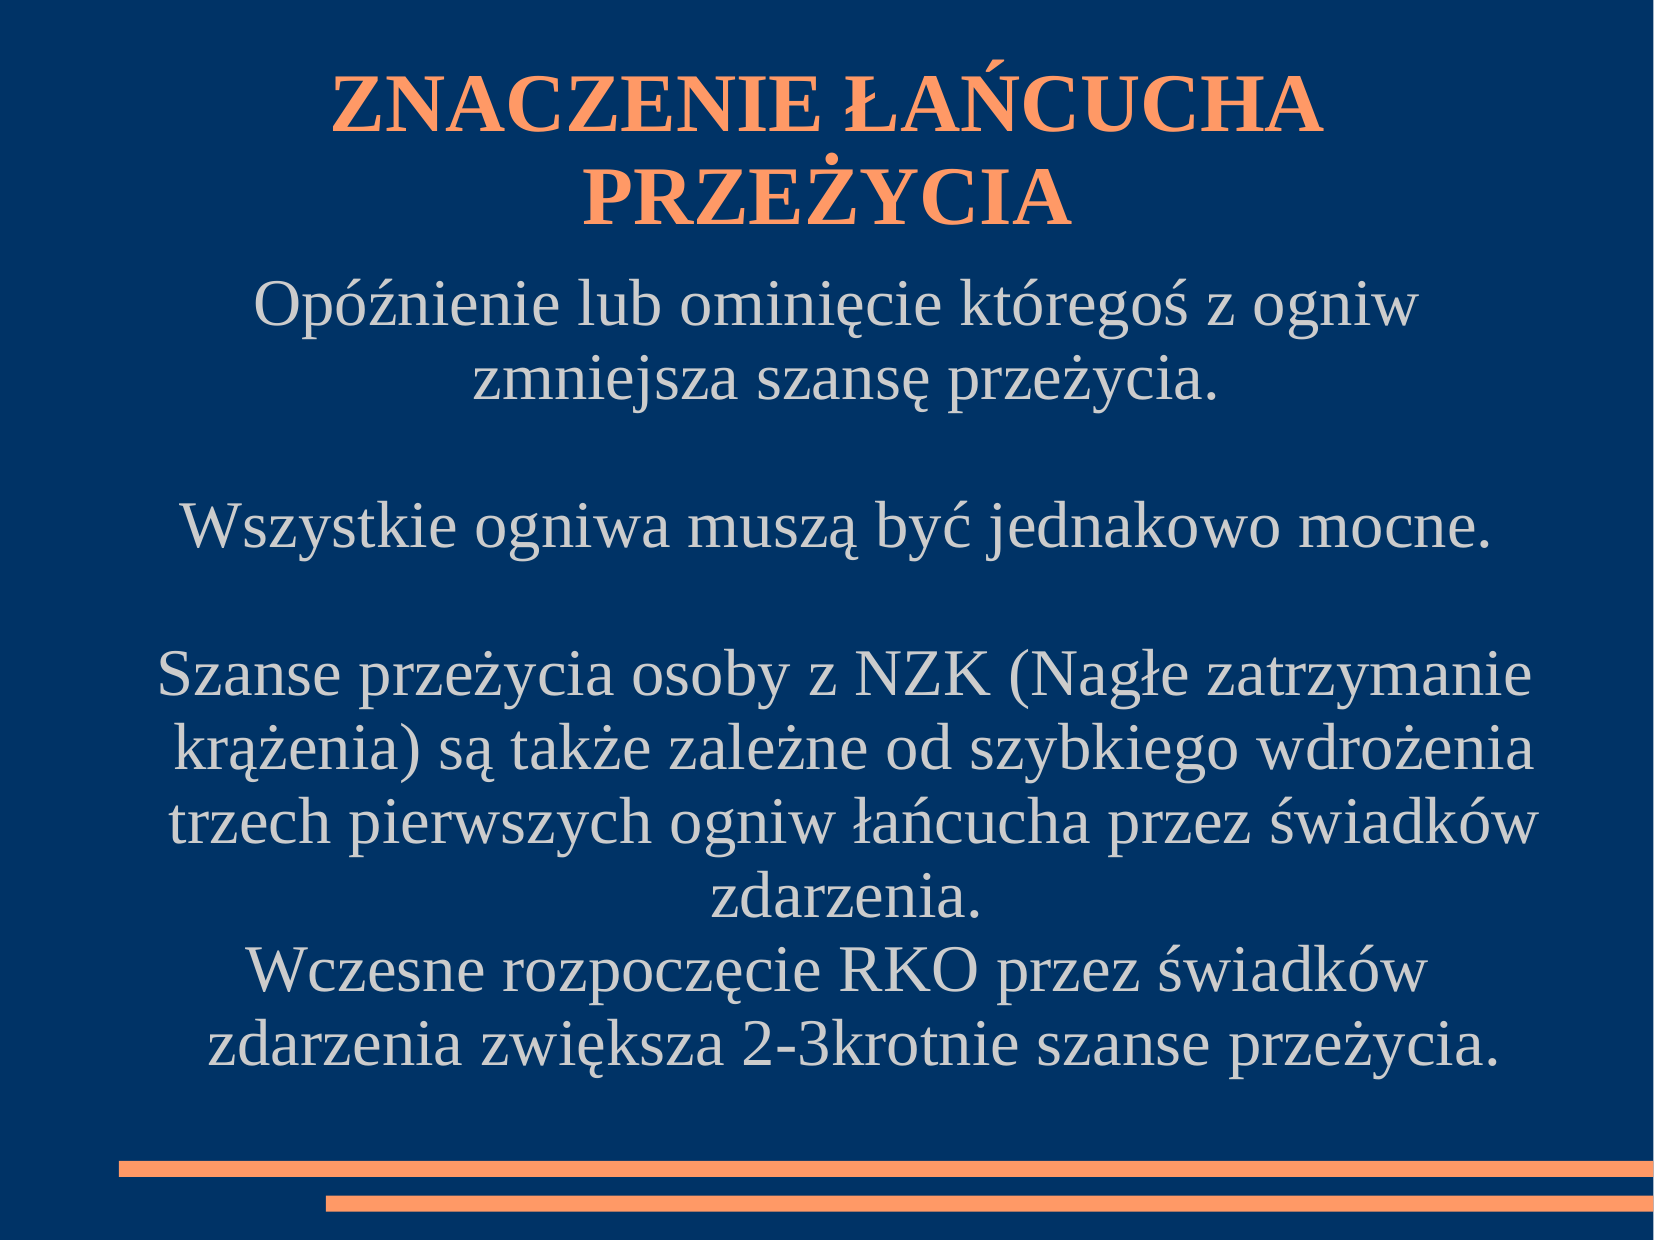

ZNACZENIE ŁAŃCUCHA PRZEŻYCIA
# Opóźnienie lub ominięcie któregoś z ogniw zmniejsza szansę przeżycia.
Wszystkie ogniwa muszą być jednakowo mocne.
 Szanse przeżycia osoby z NZK (Nagłe zatrzymanie krążenia) są także zależne od szybkiego wdrożenia trzech pierwszych ogniw łańcucha przez świadków zdarzenia.
Wczesne rozpoczęcie RKO przez świadków zdarzenia zwiększa 2-3krotnie szanse przeżycia.